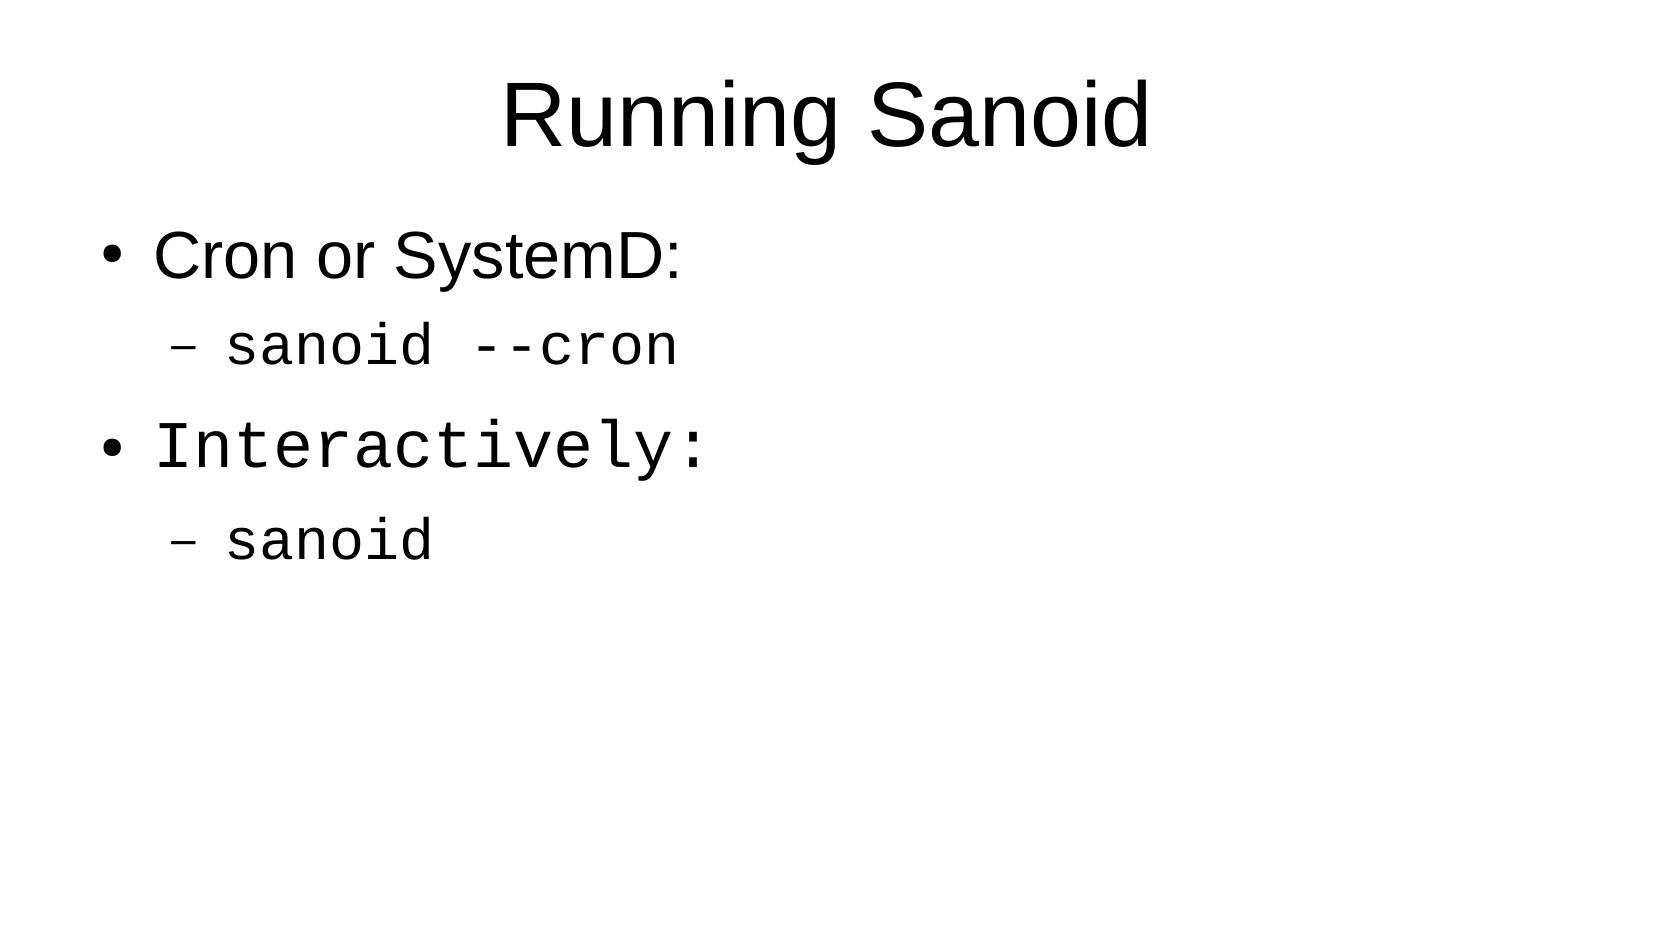

# Running Sanoid
Cron or SystemD:
sanoid --cron
Interactively:
sanoid